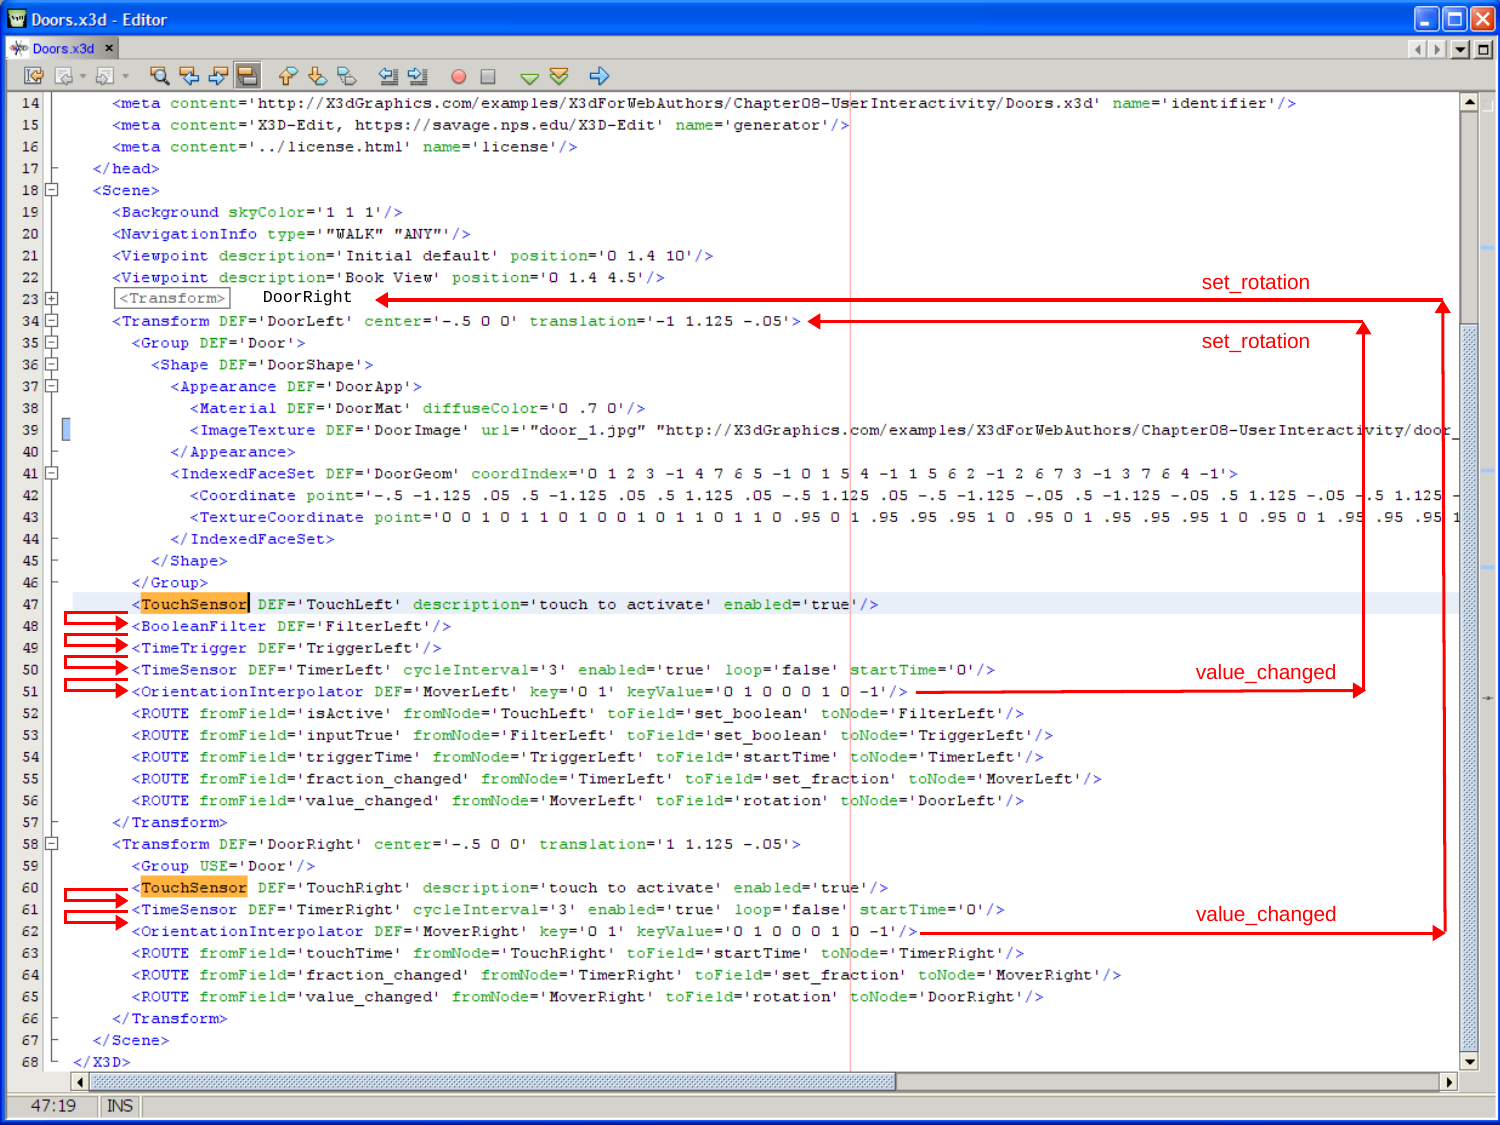

# Two-door example X3D-Edit
set_rotation
DoorRight
set_rotation
value_changed
value_changed